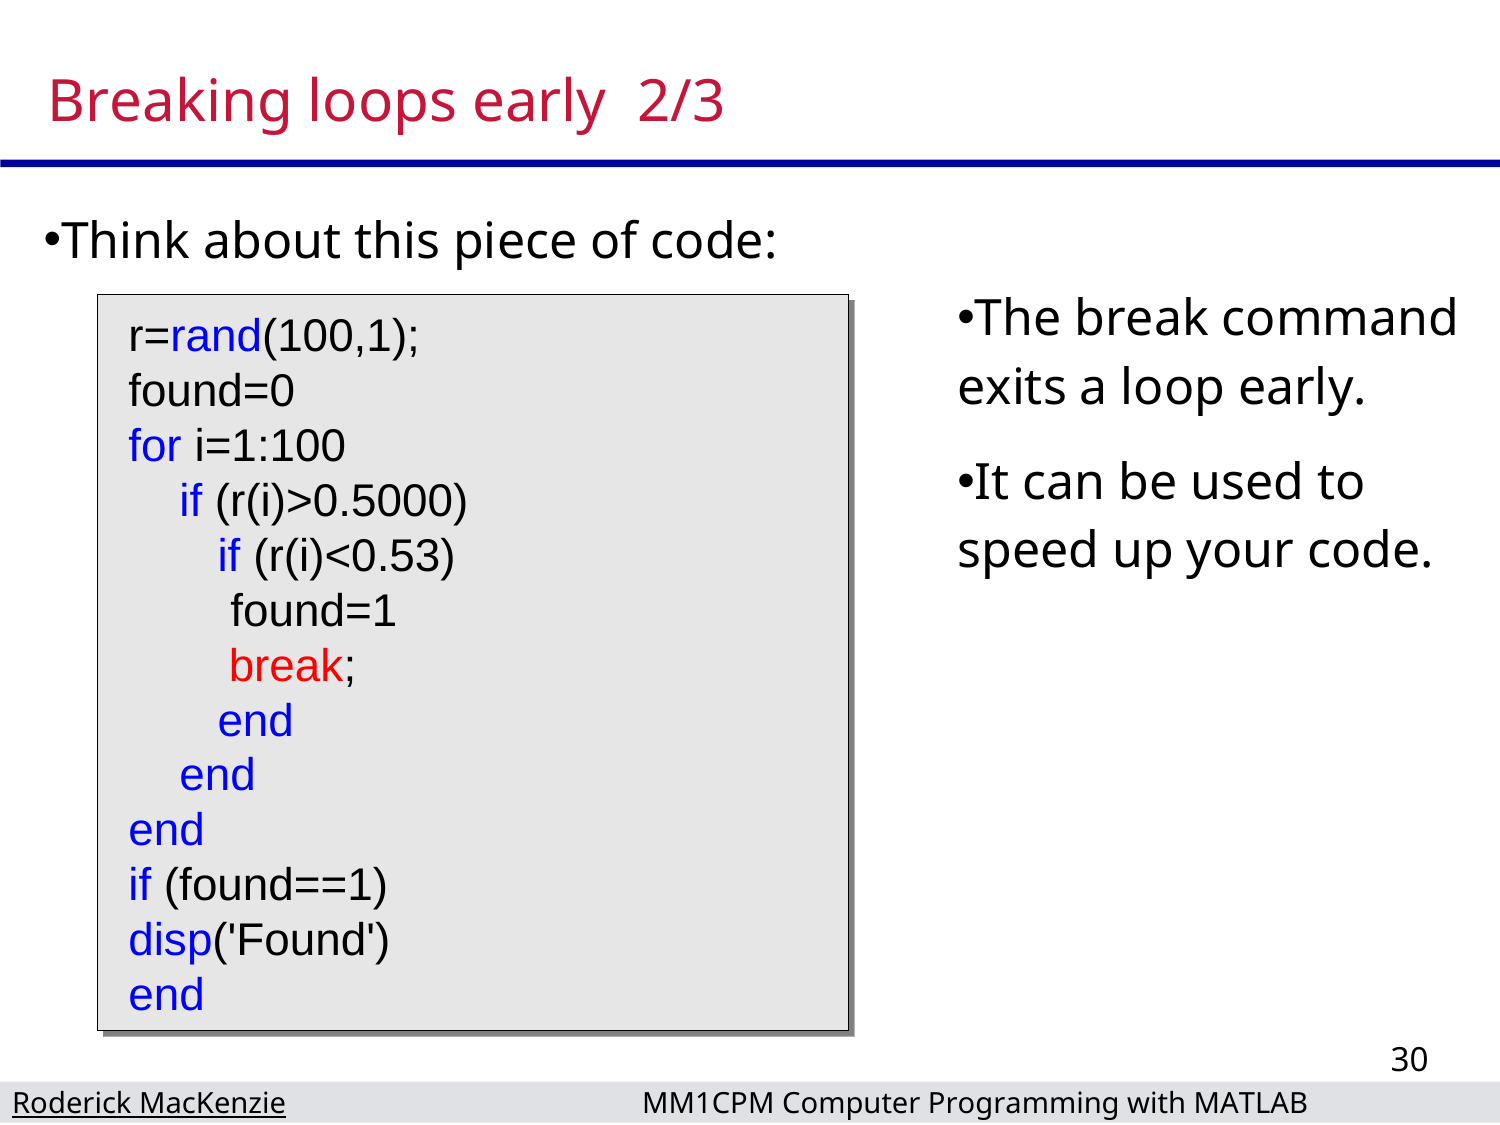

# Breaking loops early 2/3
Think about this piece of code:
The break command exits a loop early.
It can be used to speed up your code.
r=rand(100,1);
found=0
for i=1:100
 if (r(i)>0.5000)
 if (r(i)<0.53)
 found=1
 break;
 end
 end
end
if (found==1)
disp('Found')
end